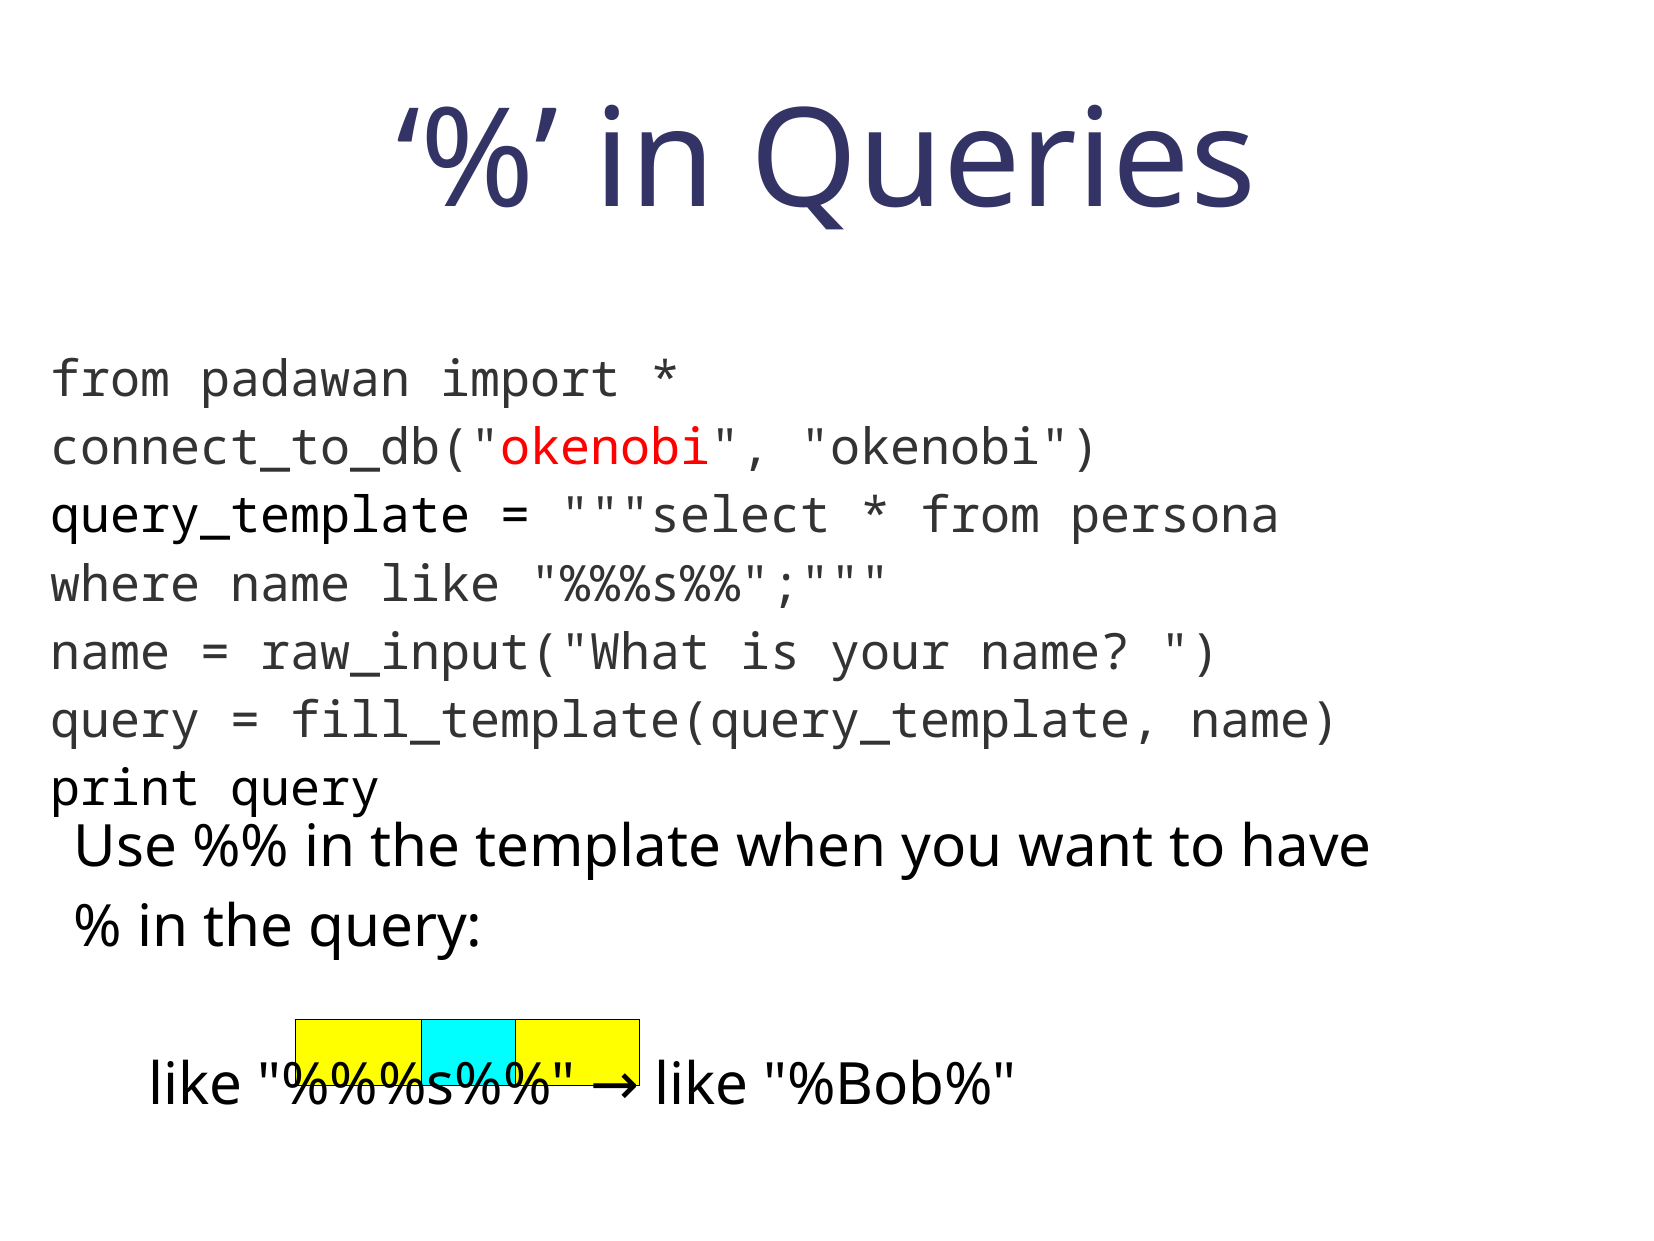

# ‘%’ in Queries
from padawan import *
connect_to_db("okenobi", "okenobi")
query_template = """select * from persona
where name like "%%%s%%";"""
name = raw_input("What is your name? ")
query = fill_template(query_template, name)
print query
Use %% in the template when you want to have
% in the query:
	like "%%%s%%" → like "%Bob%"